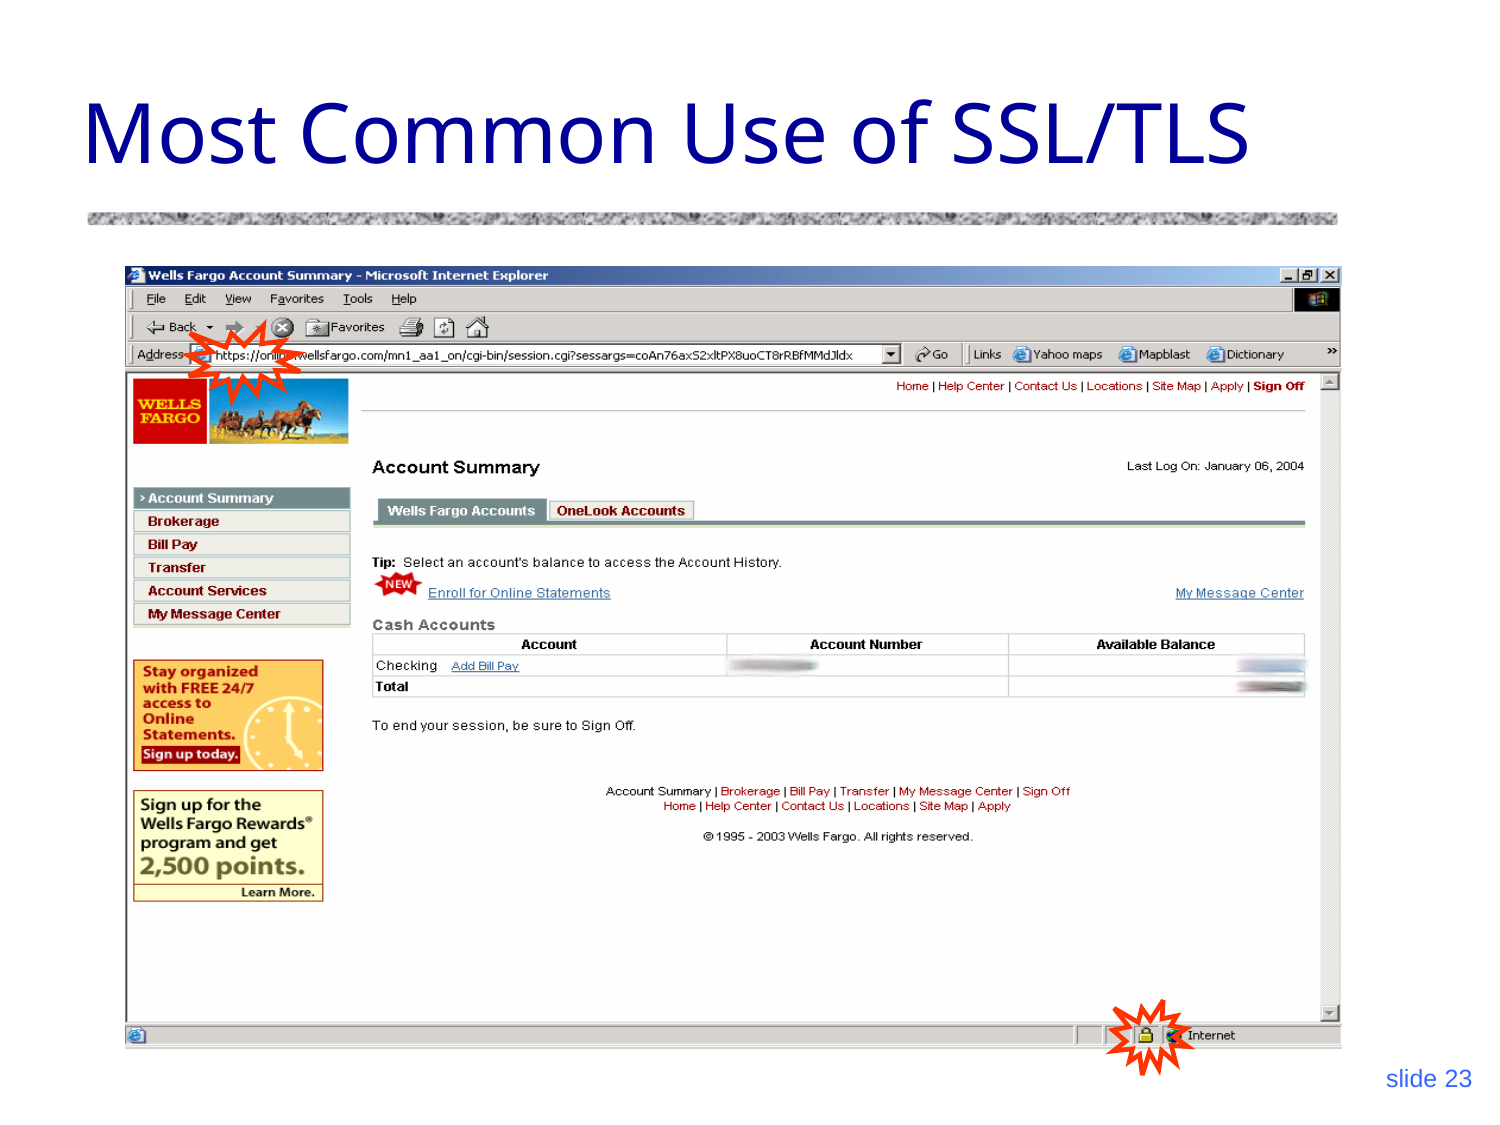

# Most Common Use of SSL/TLS
slide